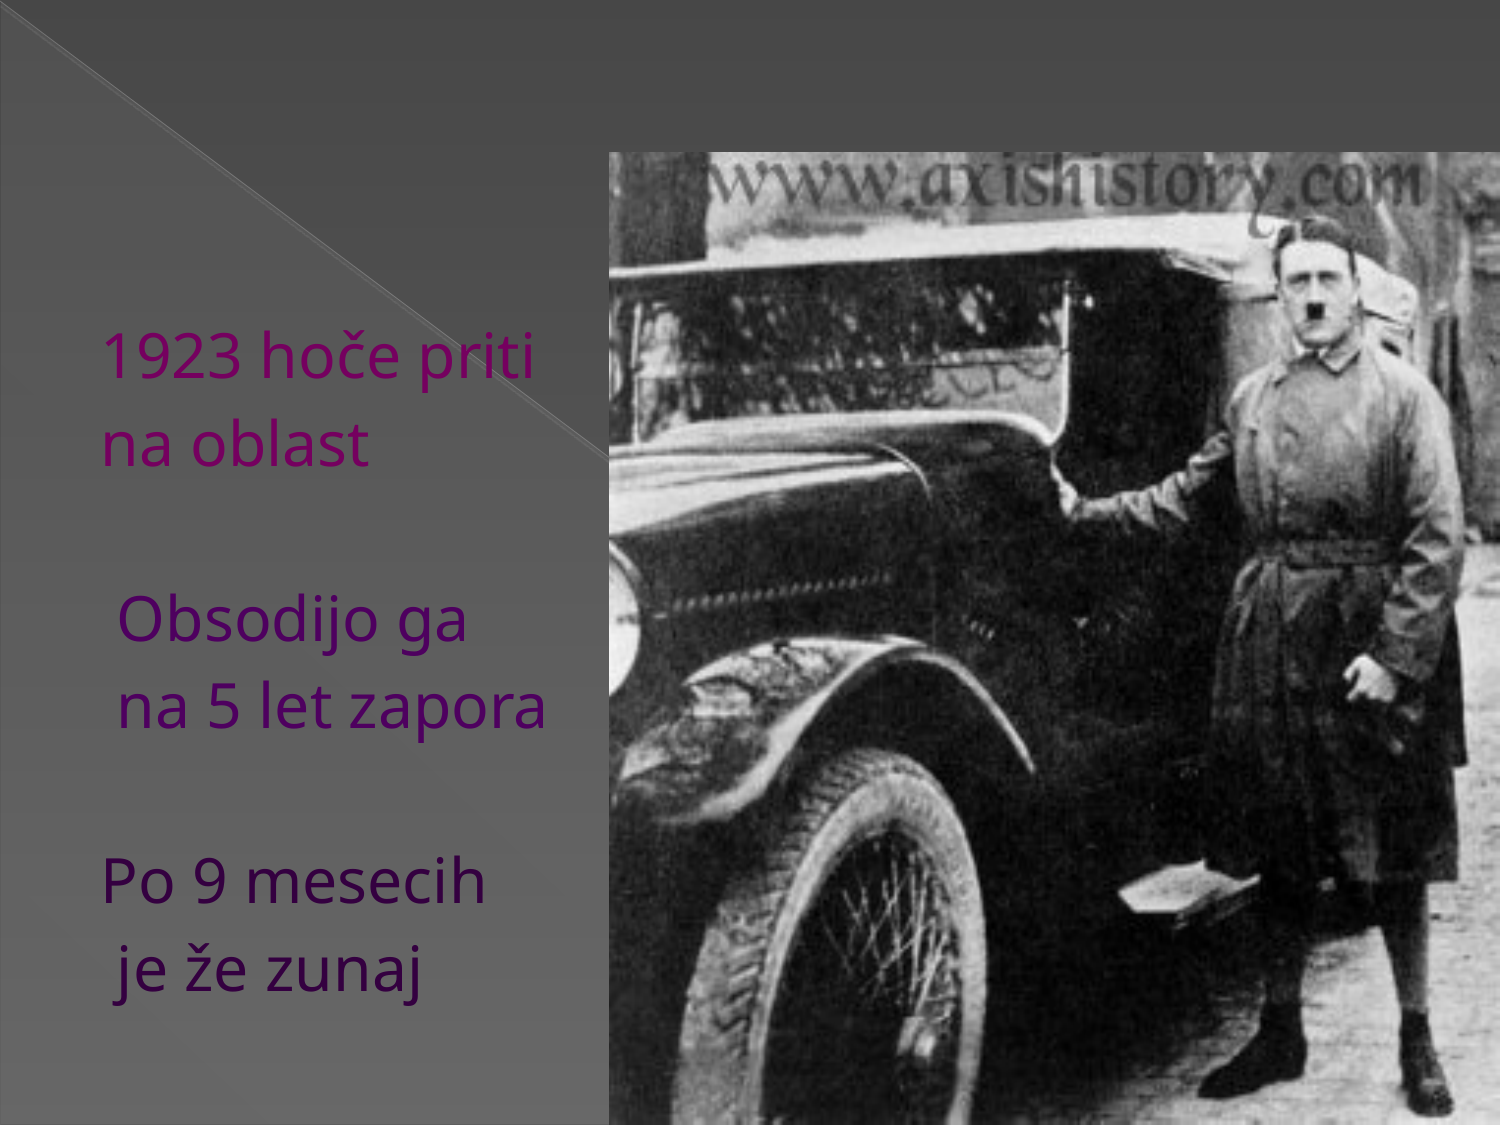

#
1923 hoče priti
na oblast
 Obsodijo ga
 na 5 let zapora
Po 9 mesecih
 je že zunaj